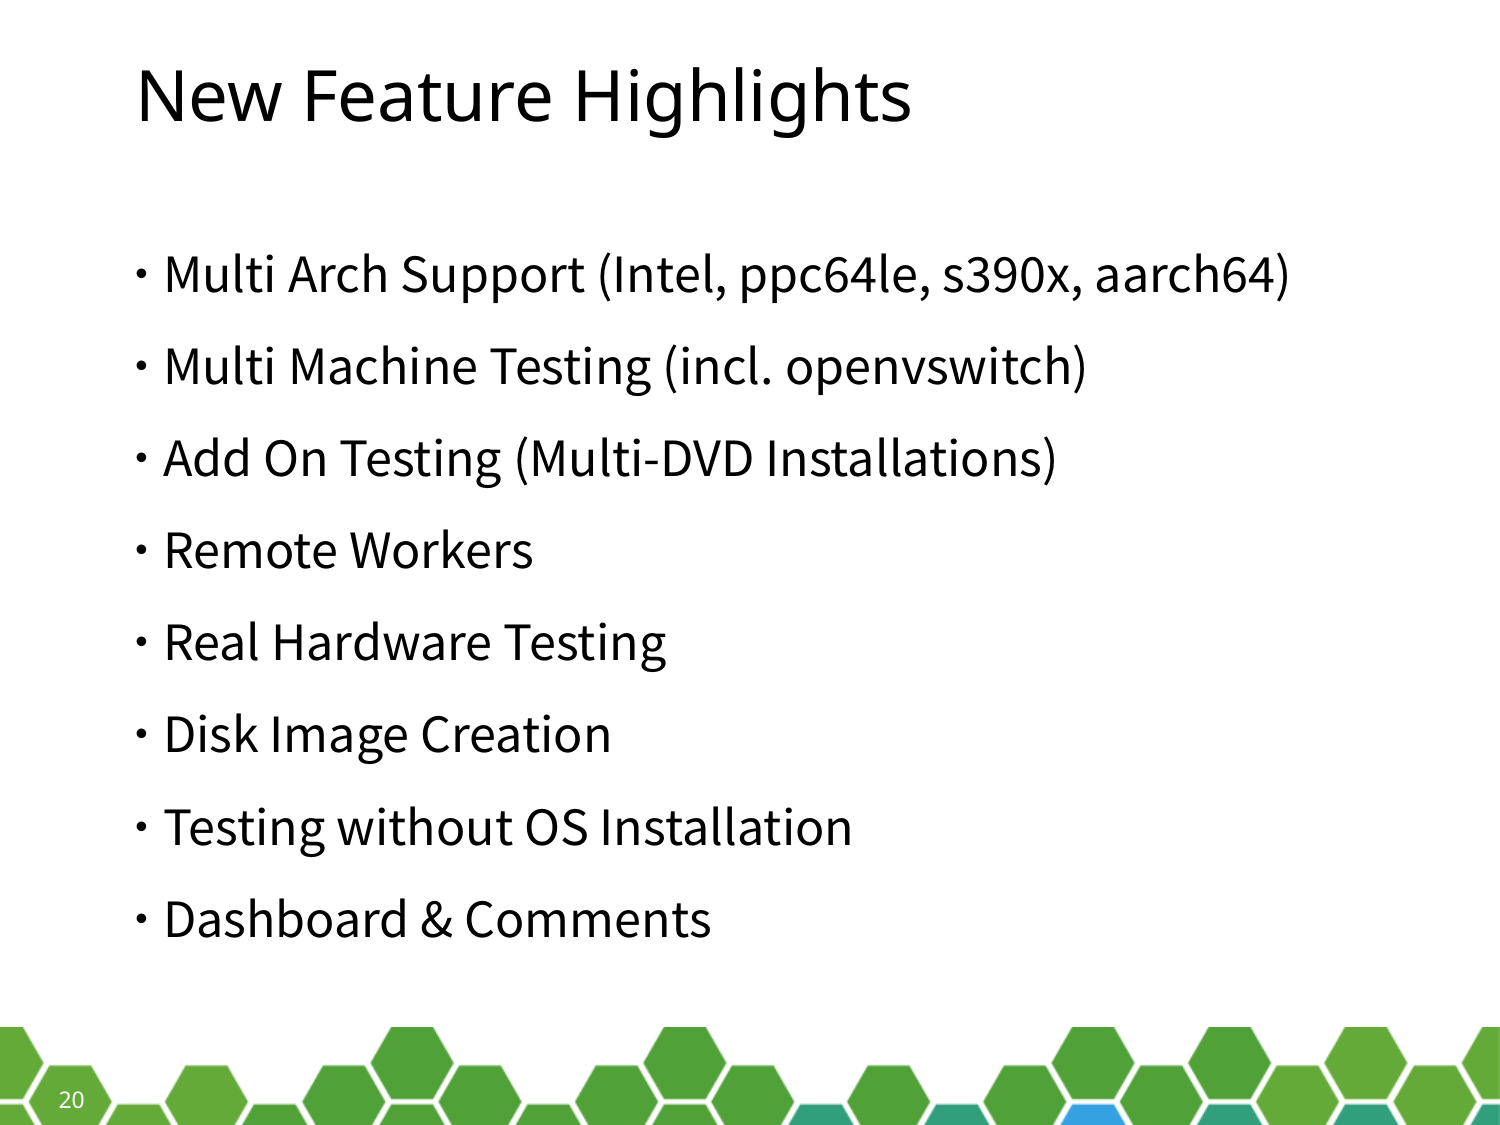

# New Feature Highlights
Multi Arch Support (Intel, ppc64le, s390x, aarch64)
Multi Machine Testing (incl. openvswitch)
Add On Testing (Multi-DVD Installations)
Remote Workers
Real Hardware Testing
Disk Image Creation
Testing without OS Installation
Dashboard & Comments